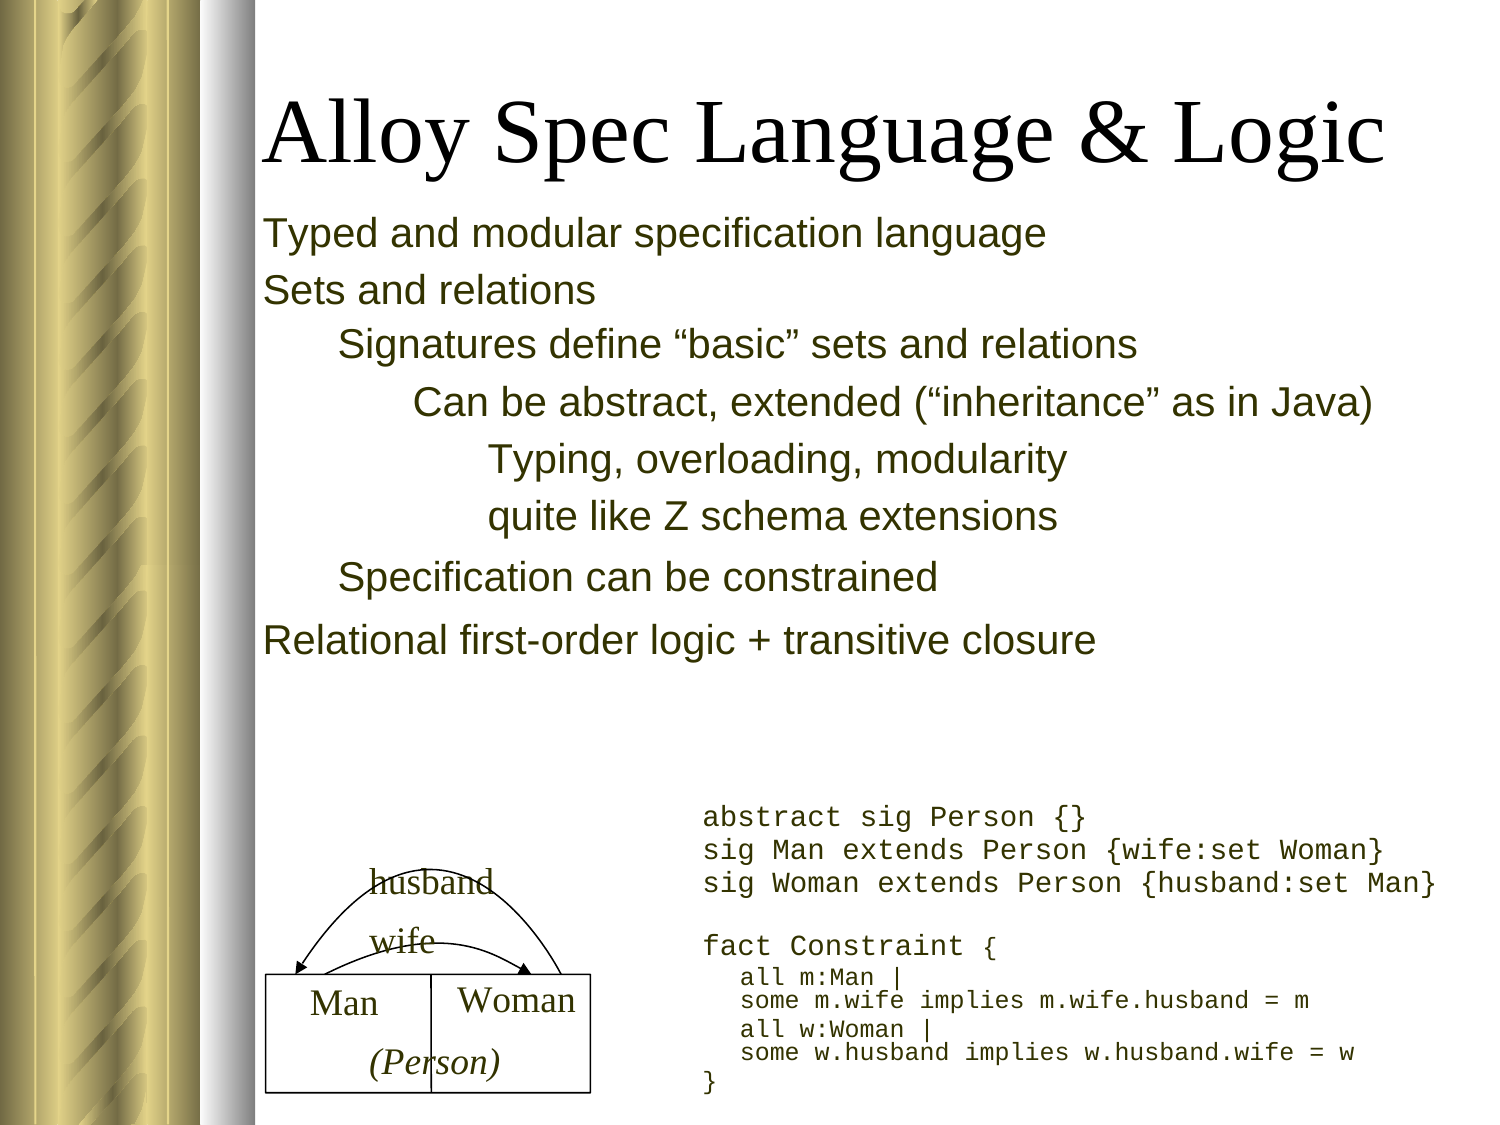

# Alloy Spec Language & Logic
Typed and modular specification language
Sets and relations
Signatures define “basic” sets and relations
Can be abstract, extended (“inheritance” as in Java)
Typing, overloading, modularity
quite like Z schema extensions
Specification can be constrained
Relational first-order logic + transitive closure
abstract sig Person {}
sig Man extends Person {wife:set Woman}
sig Woman extends Person {husband:set Man}
fact Constraint {
	all m:Man |
some m.wife implies m.wife.husband = m
	all w:Woman |
some w.husband implies w.husband.wife = w
}
husband
wife
Woman
Man
(Person)